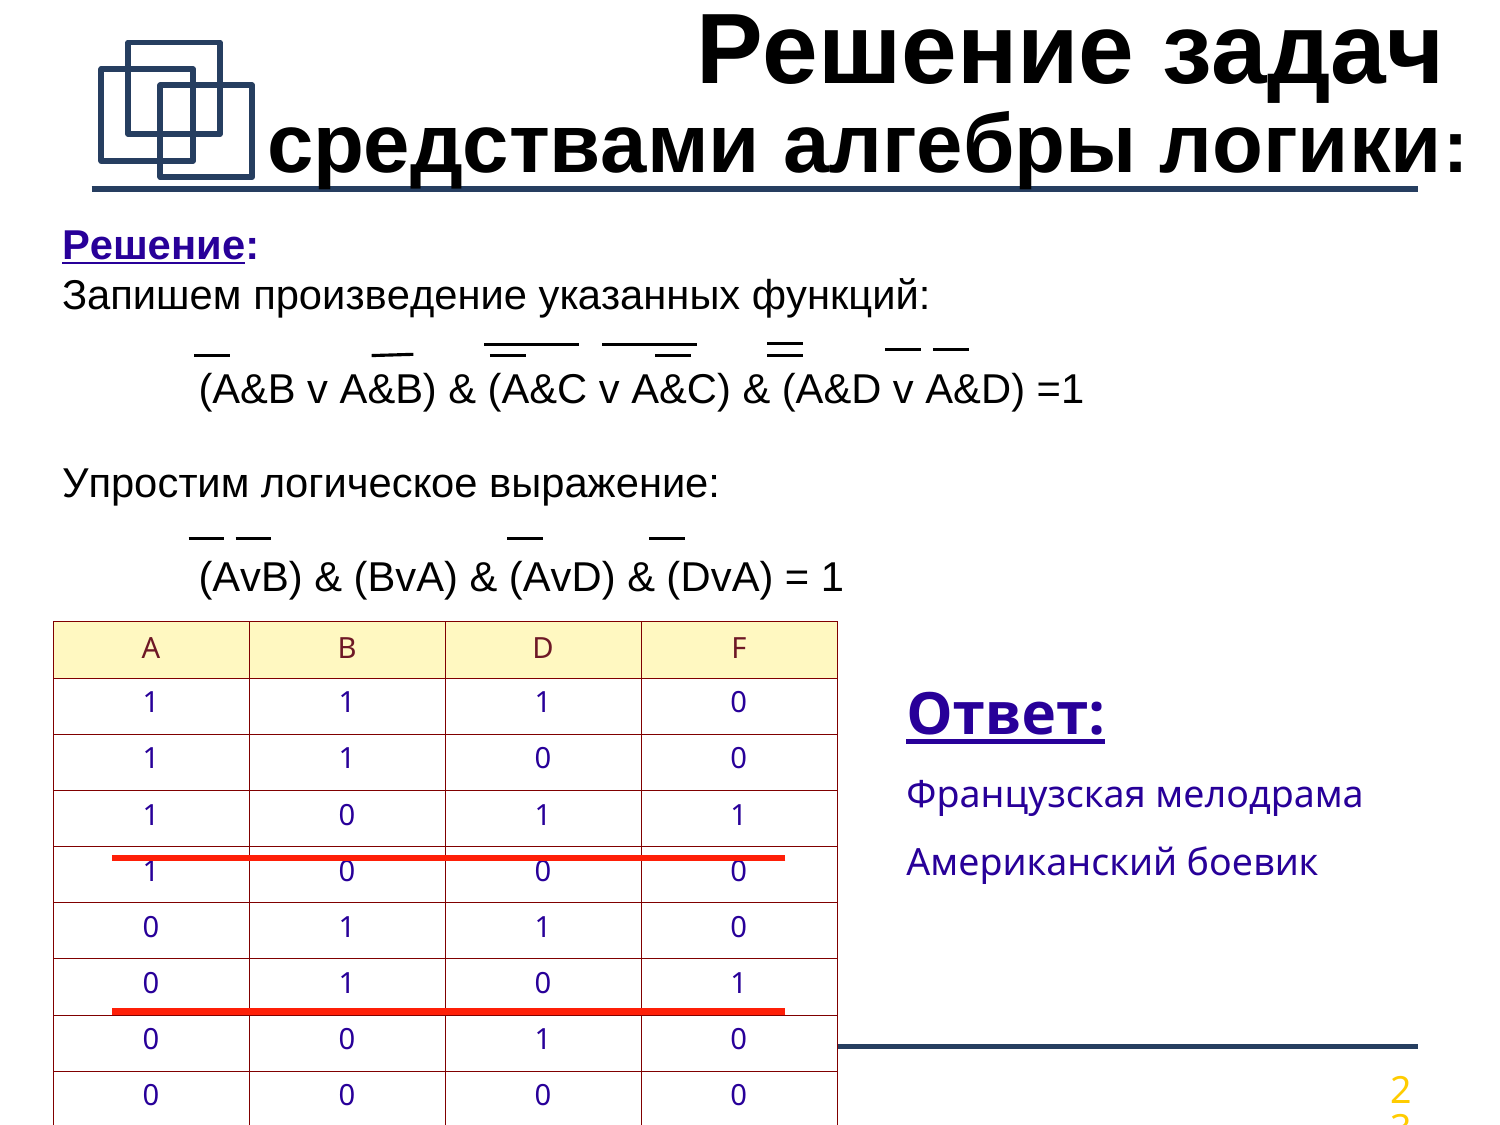

Решение задач
средствами алгебры логики:
# Решение:
Запишем произведение указанных функций:
	(А&B v A&B) & (A&C v A&C) & (A&D v A&D) =1
Упростим логическое выражение:
	(AvB) & (BvA) & (AvD) & (DvA) = 1
Составим таблицу истинности:
| A | B | D | F |
| --- | --- | --- | --- |
| 1 | 1 | 1 | 0 |
| 1 | 1 | 0 | 0 |
| 1 | 0 | 1 | 1 |
| 1 | 0 | 0 | 0 |
| 0 | 1 | 1 | 0 |
| 0 | 1 | 0 | 1 |
| 0 | 0 | 1 | 0 |
| 0 | 0 | 0 | 0 |
Ответ:
Французская мелодрама
Американский боевик